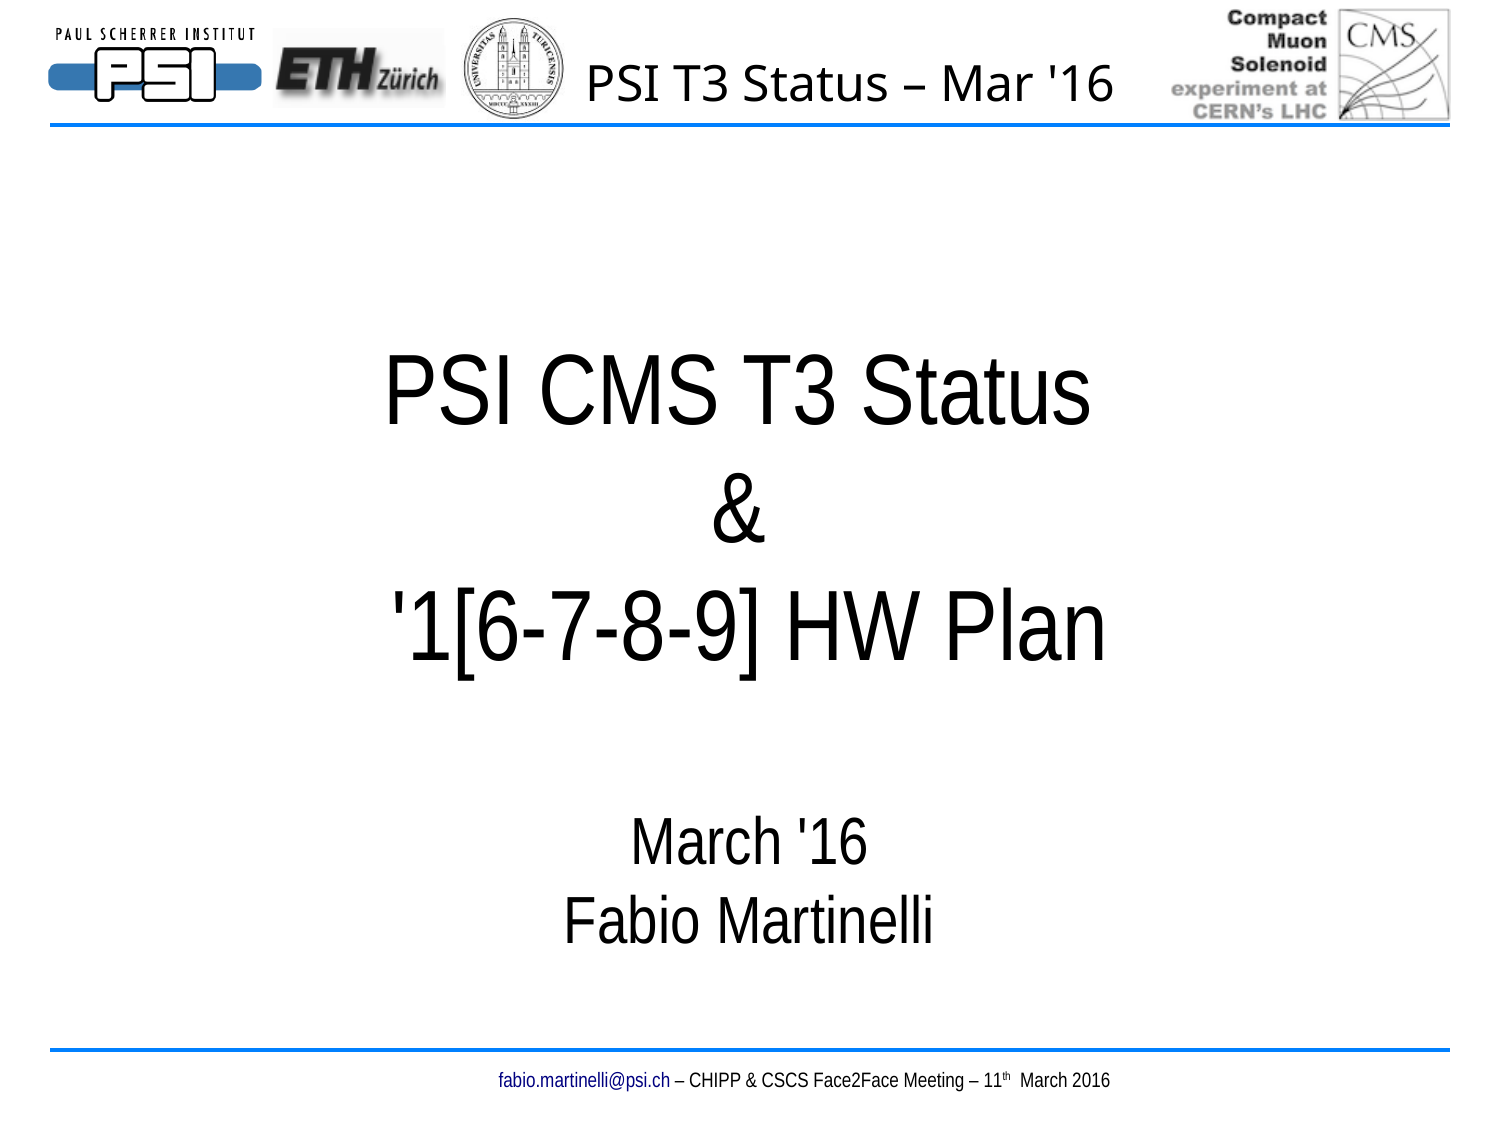

# PSI CMS T3 Status & '1[6-7-8-9] HW Plan March '16 Fabio Martinelli